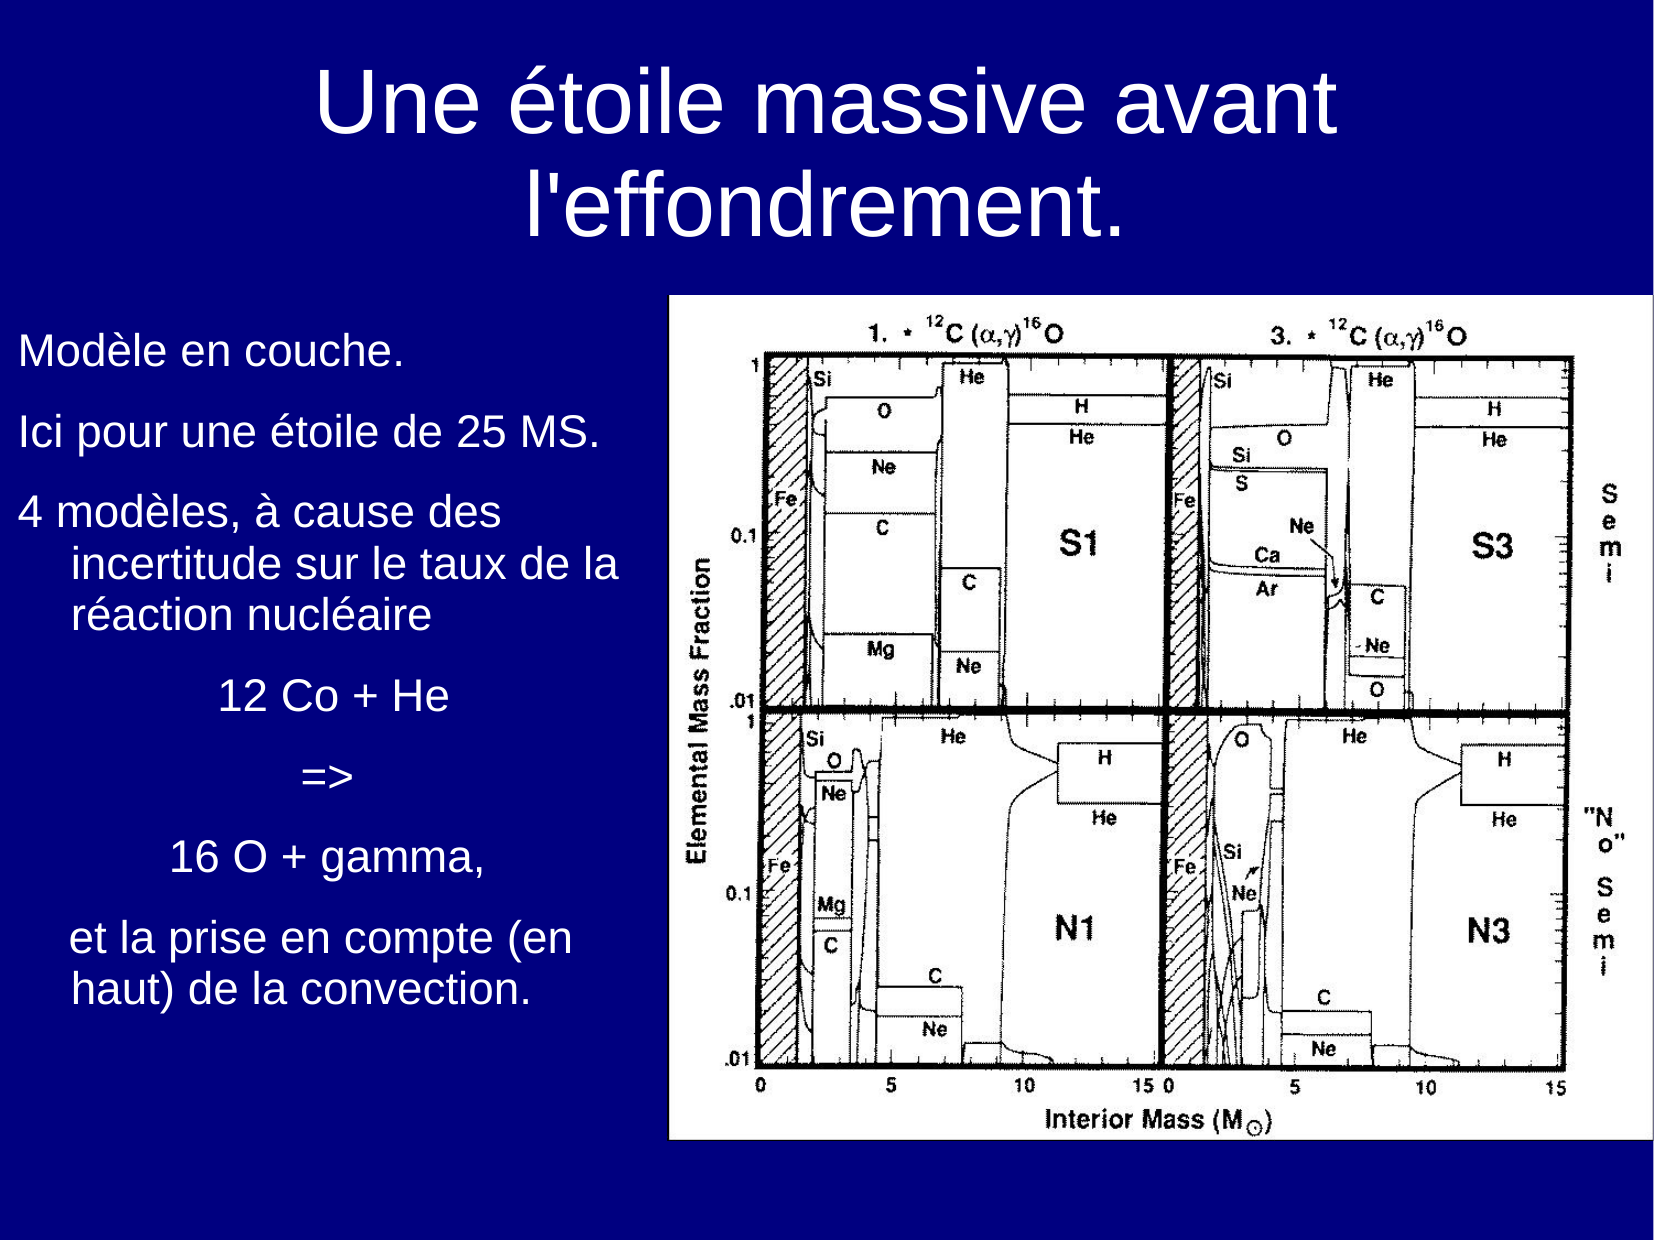

# Une étoile massive avant l'effondrement.
Modèle en couche.
Ici pour une étoile de 25 MS.
4 modèles, à cause des incertitude sur le taux de la réaction nucléaire
 12 Co + He
=>
16 O + gamma,
 et la prise en compte (en haut) de la convection.